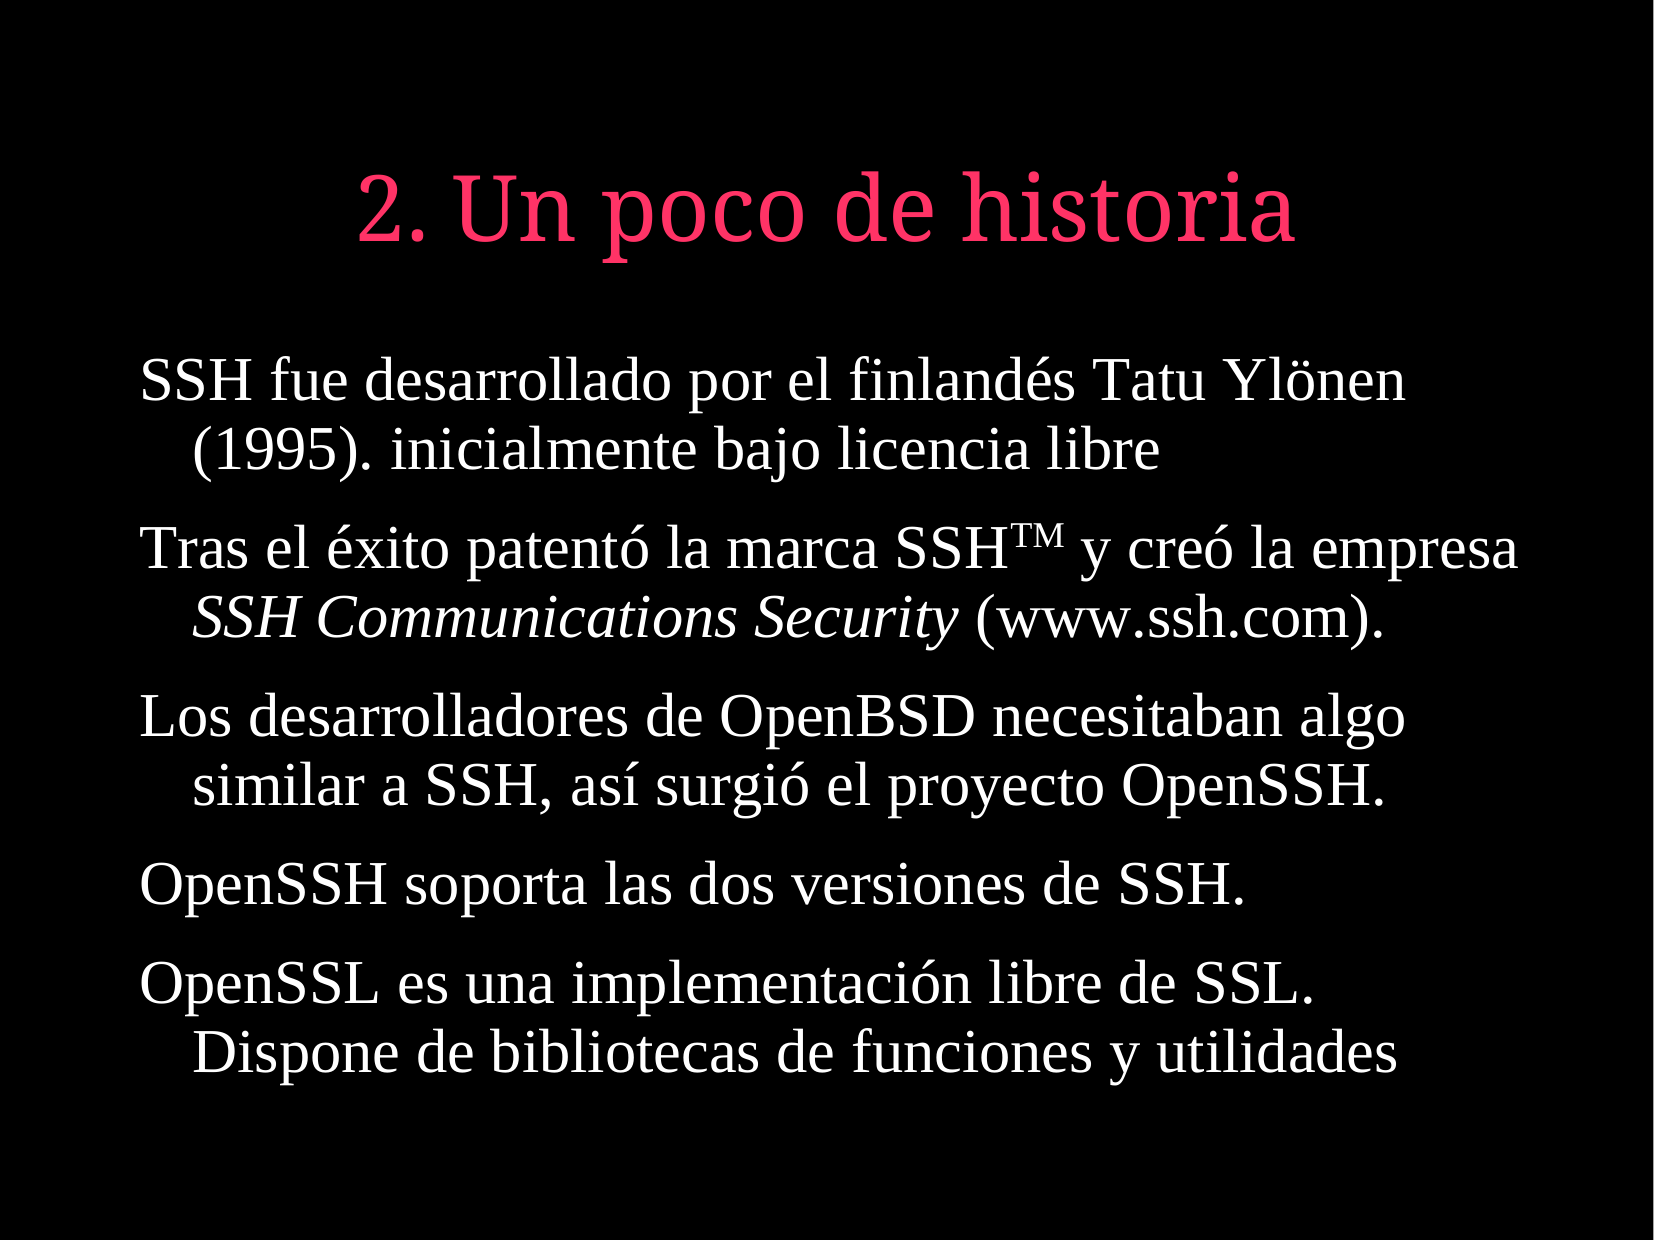

# 2. Un poco de historia
SSH fue desarrollado por el finlandés Tatu Ylönen (1995). inicialmente bajo licencia libre
Tras el éxito patentó la marca SSHTM y creó la empresa SSH Communications Security (www.ssh.com).
Los desarrolladores de OpenBSD necesitaban algo similar a SSH, así surgió el proyecto OpenSSH.
OpenSSH soporta las dos versiones de SSH.
OpenSSL es una implementación libre de SSL. Dispone de bibliotecas de funciones y utilidades